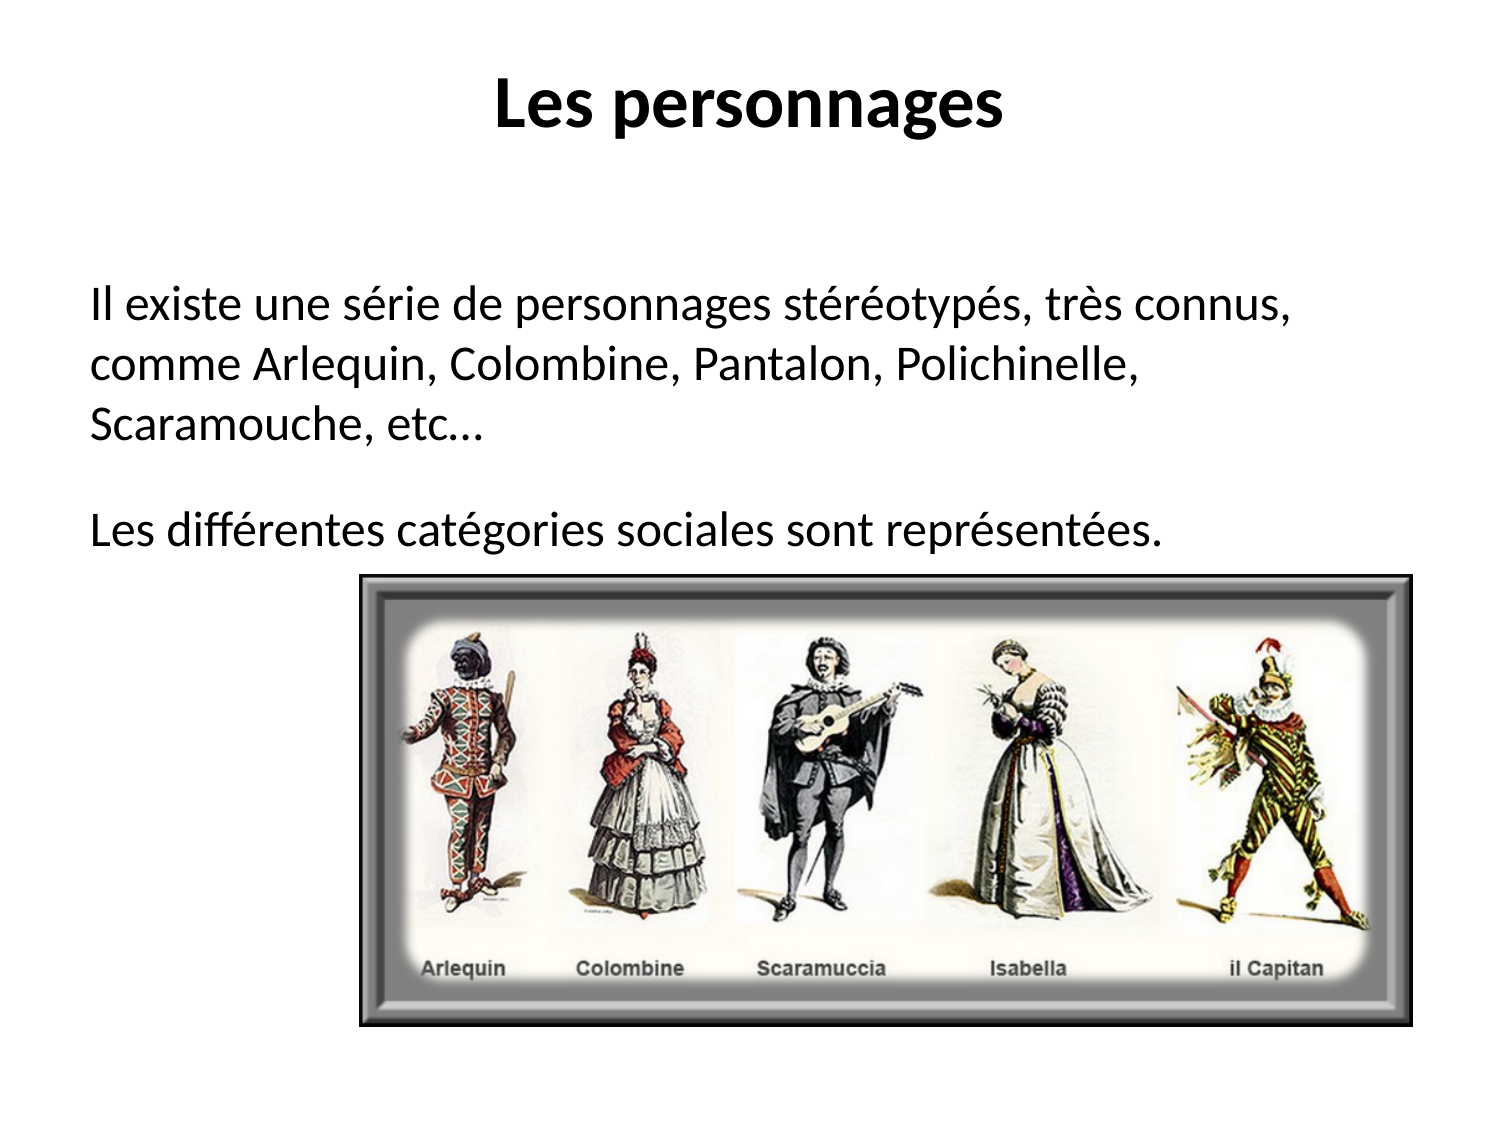

# Les personnages
Il existe une série de personnages stéréotypés, très connus, comme Arlequin, Colombine, Pantalon, Polichinelle, Scaramouche, etc…
Les différentes catégories sociales sont représentées.